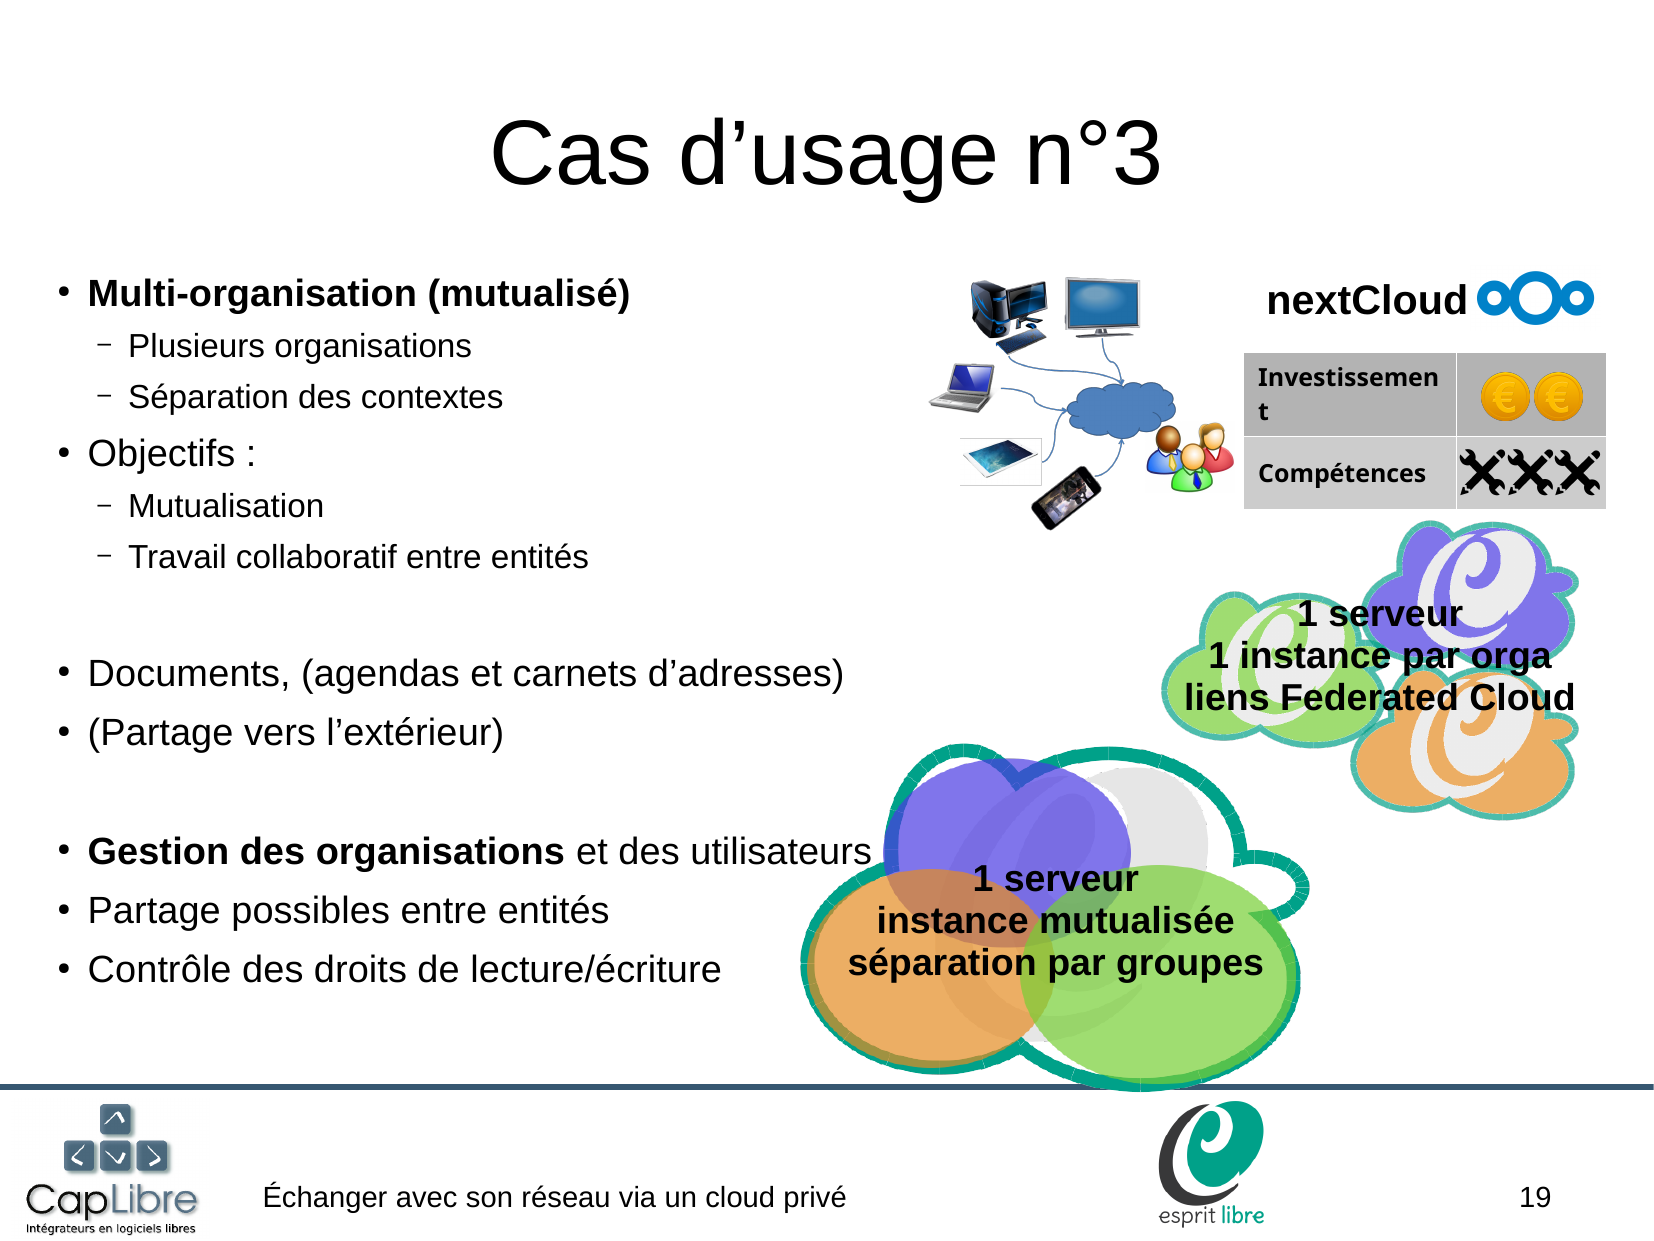

# Cas d’usage n°3
Multi-organisation (mutualisé)
Plusieurs organisations
Séparation des contextes
Objectifs :
Mutualisation
Travail collaboratif entre entités
Documents, (agendas et carnets d’adresses)
(Partage vers l’extérieur)
Gestion des organisations et des utilisateurs
Partage possibles entre entités
Contrôle des droits de lecture/écriture
nextCloud
| Investissement | |
| --- | --- |
| Compétences | |
1 serveur
1 instance par orga
liens Federated Cloud
1 serveur
instance mutualisée
séparation par groupes
Échanger avec son réseau via un cloud privé